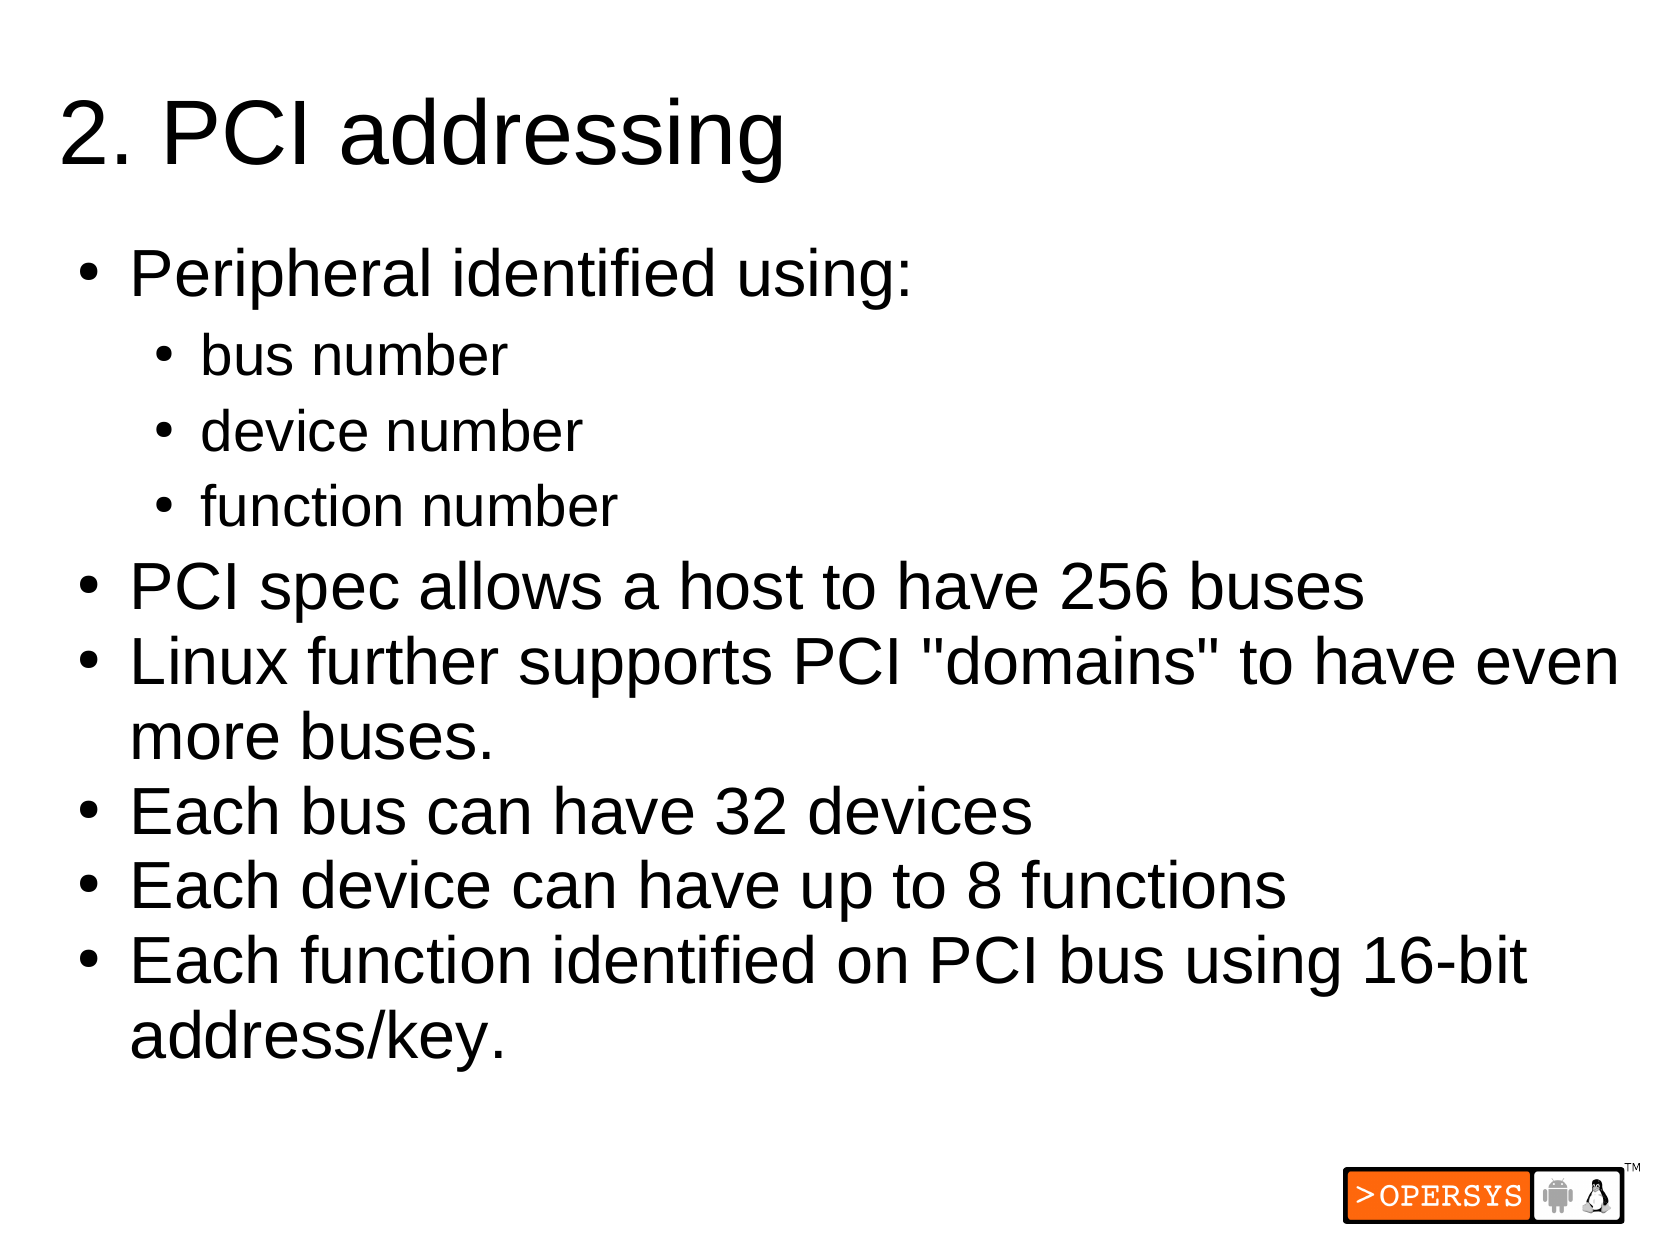

# 2. PCI addressing
Peripheral identified using:
bus number
device number
function number
PCI spec allows a host to have 256 buses
Linux further supports PCI "domains" to have even more buses.
Each bus can have 32 devices
Each device can have up to 8 functions
Each function identified on PCI bus using 16-bit address/key.